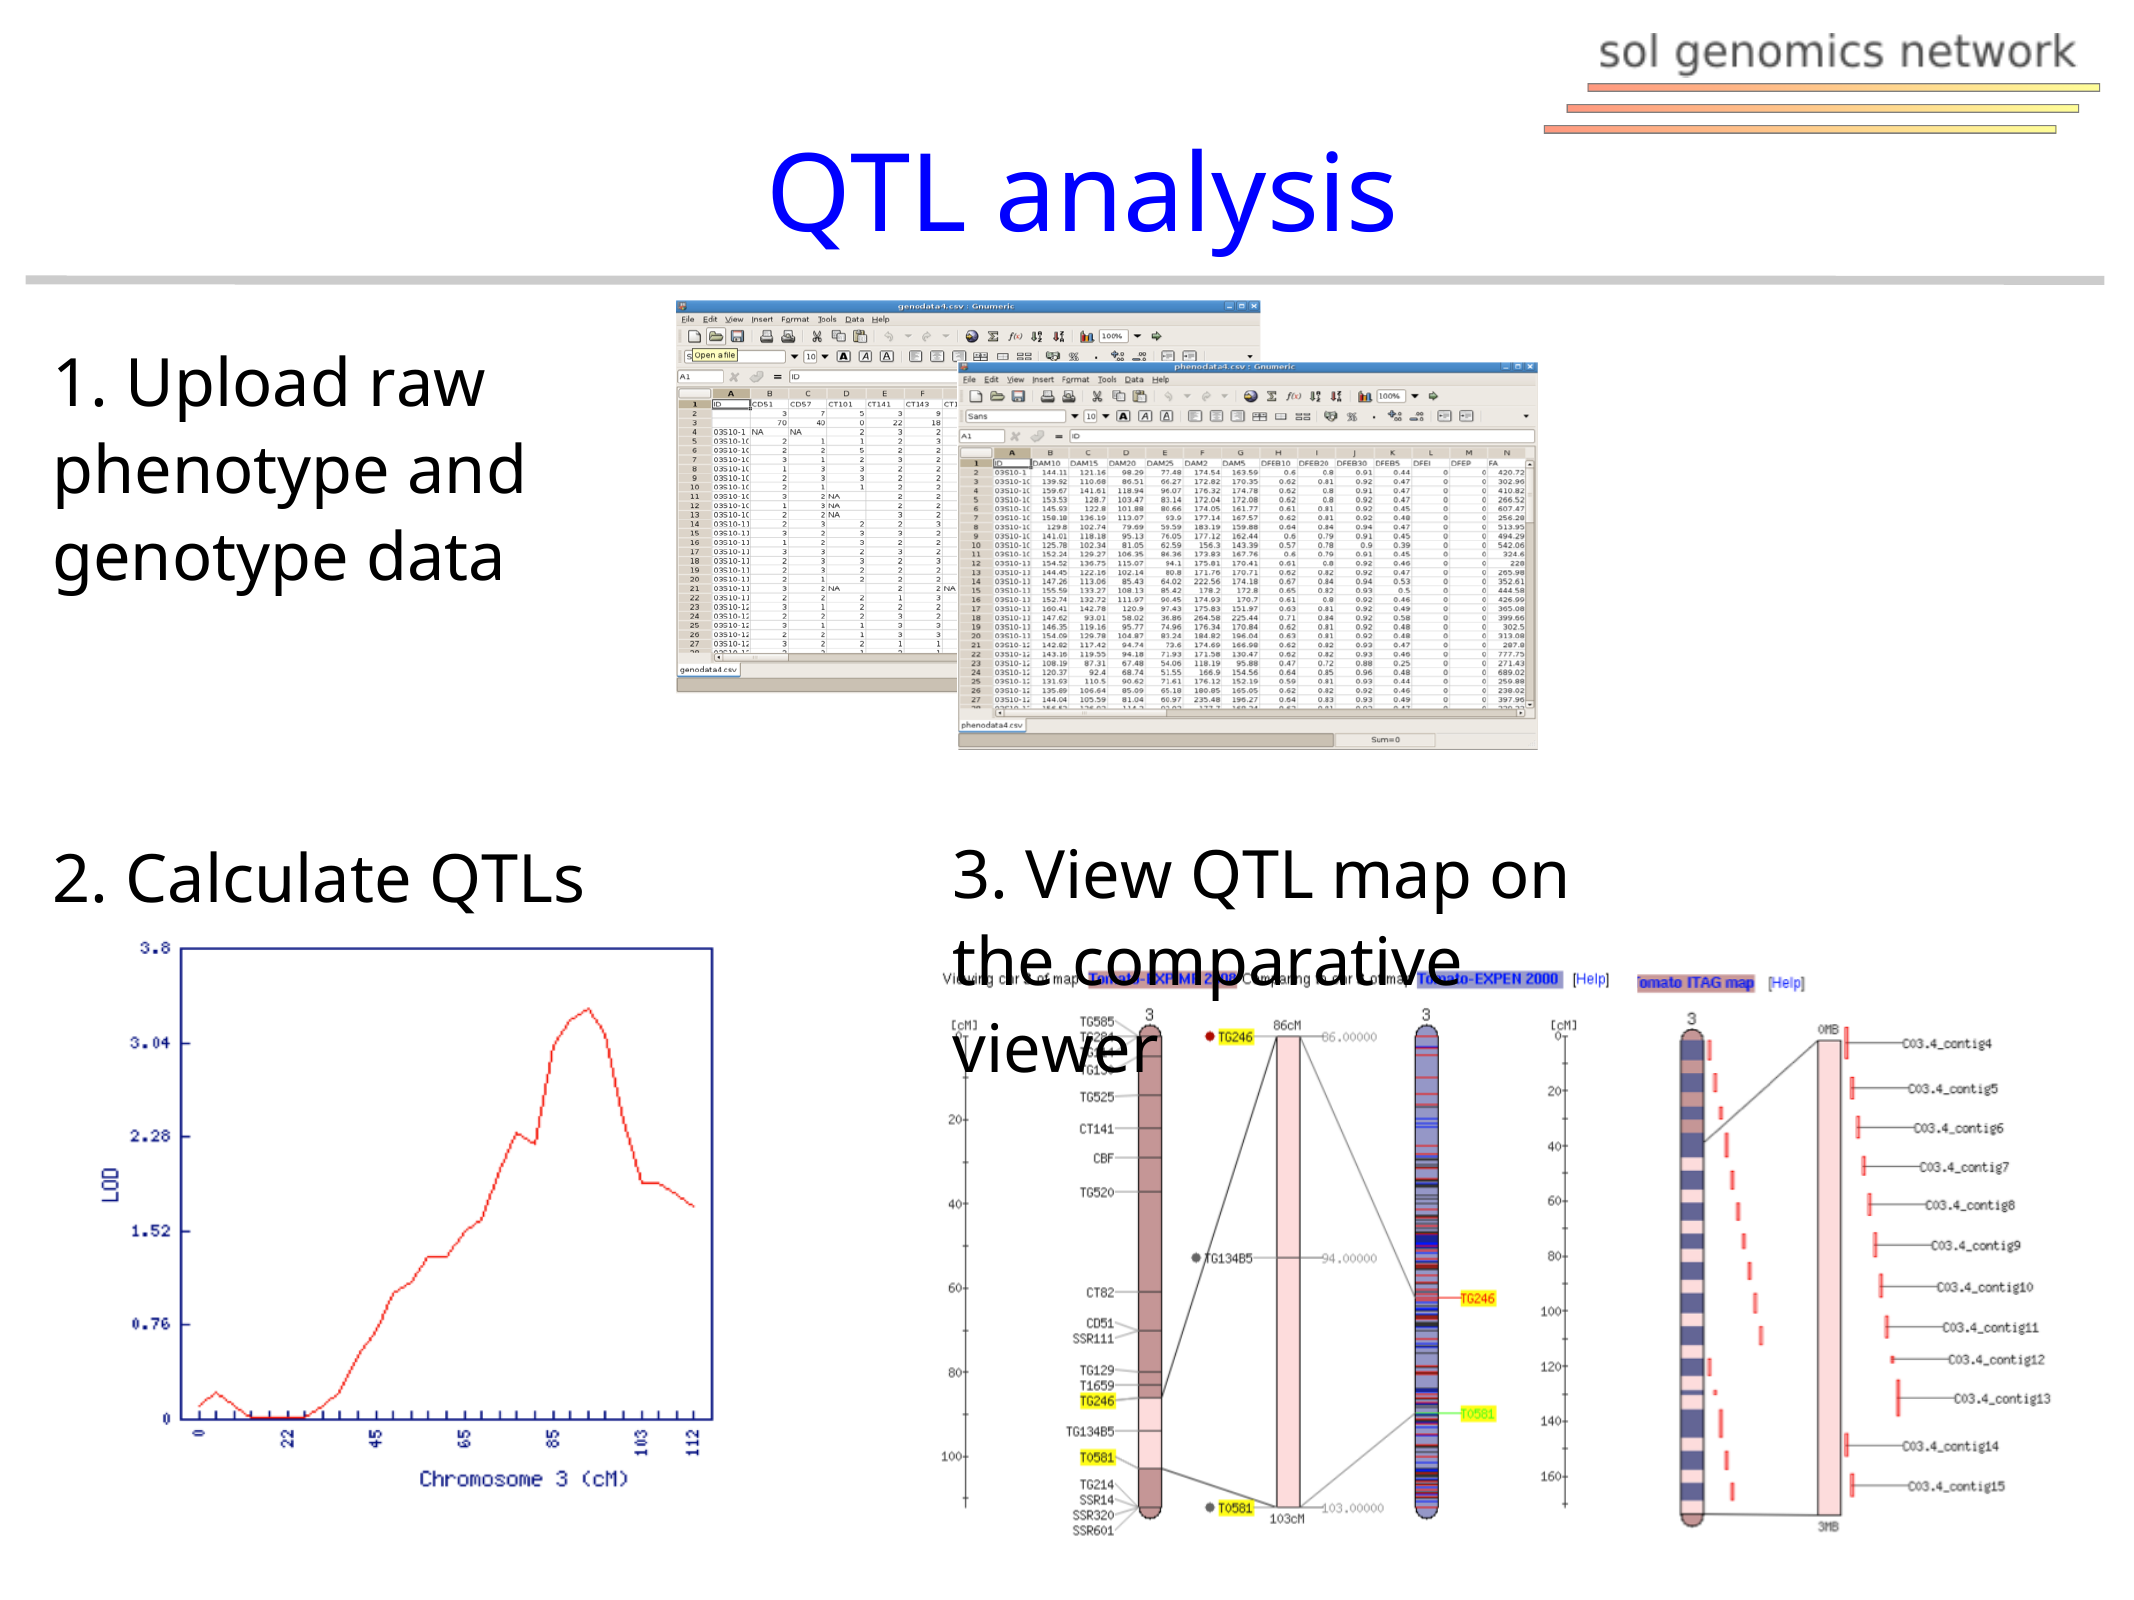

QTL analysis
1. Upload raw phenotype and genotype data
3. View QTL map on the comparative viewer
2. Calculate QTLs